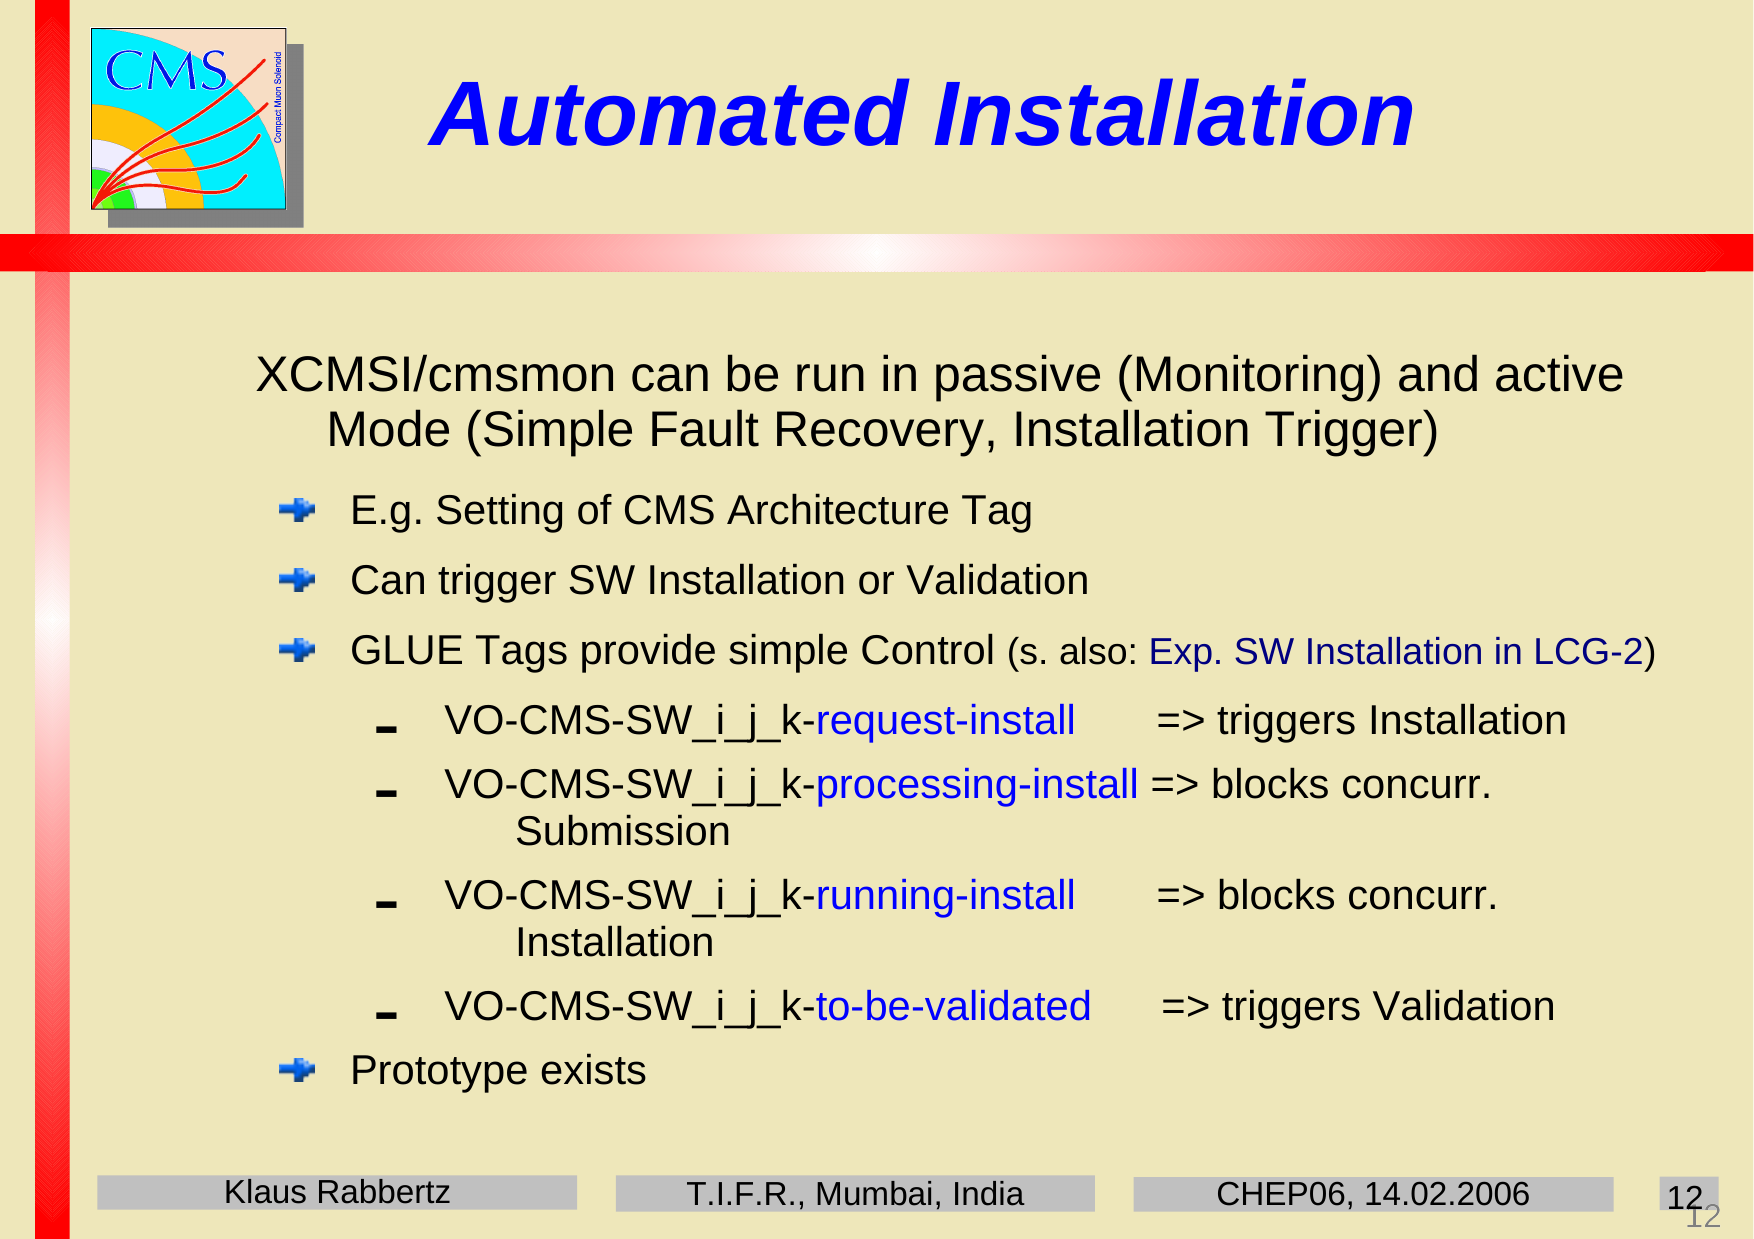

# Automated Installation
XCMSI/cmsmon can be run in passive (Monitoring) and active Mode (Simple Fault Recovery, Installation Trigger)
E.g. Setting of CMS Architecture Tag
Can trigger SW Installation or Validation
GLUE Tags provide simple Control (s. also: Exp. SW Installation in LCG-2)
VO-CMS-SW_i_j_k-request-install => triggers Installation
VO-CMS-SW_i_j_k-processing-install => blocks concurr. Submission
VO-CMS-SW_i_j_k-running-install => blocks concurr. Installation
VO-CMS-SW_i_j_k-to-be-validated => triggers Validation
Prototype exists